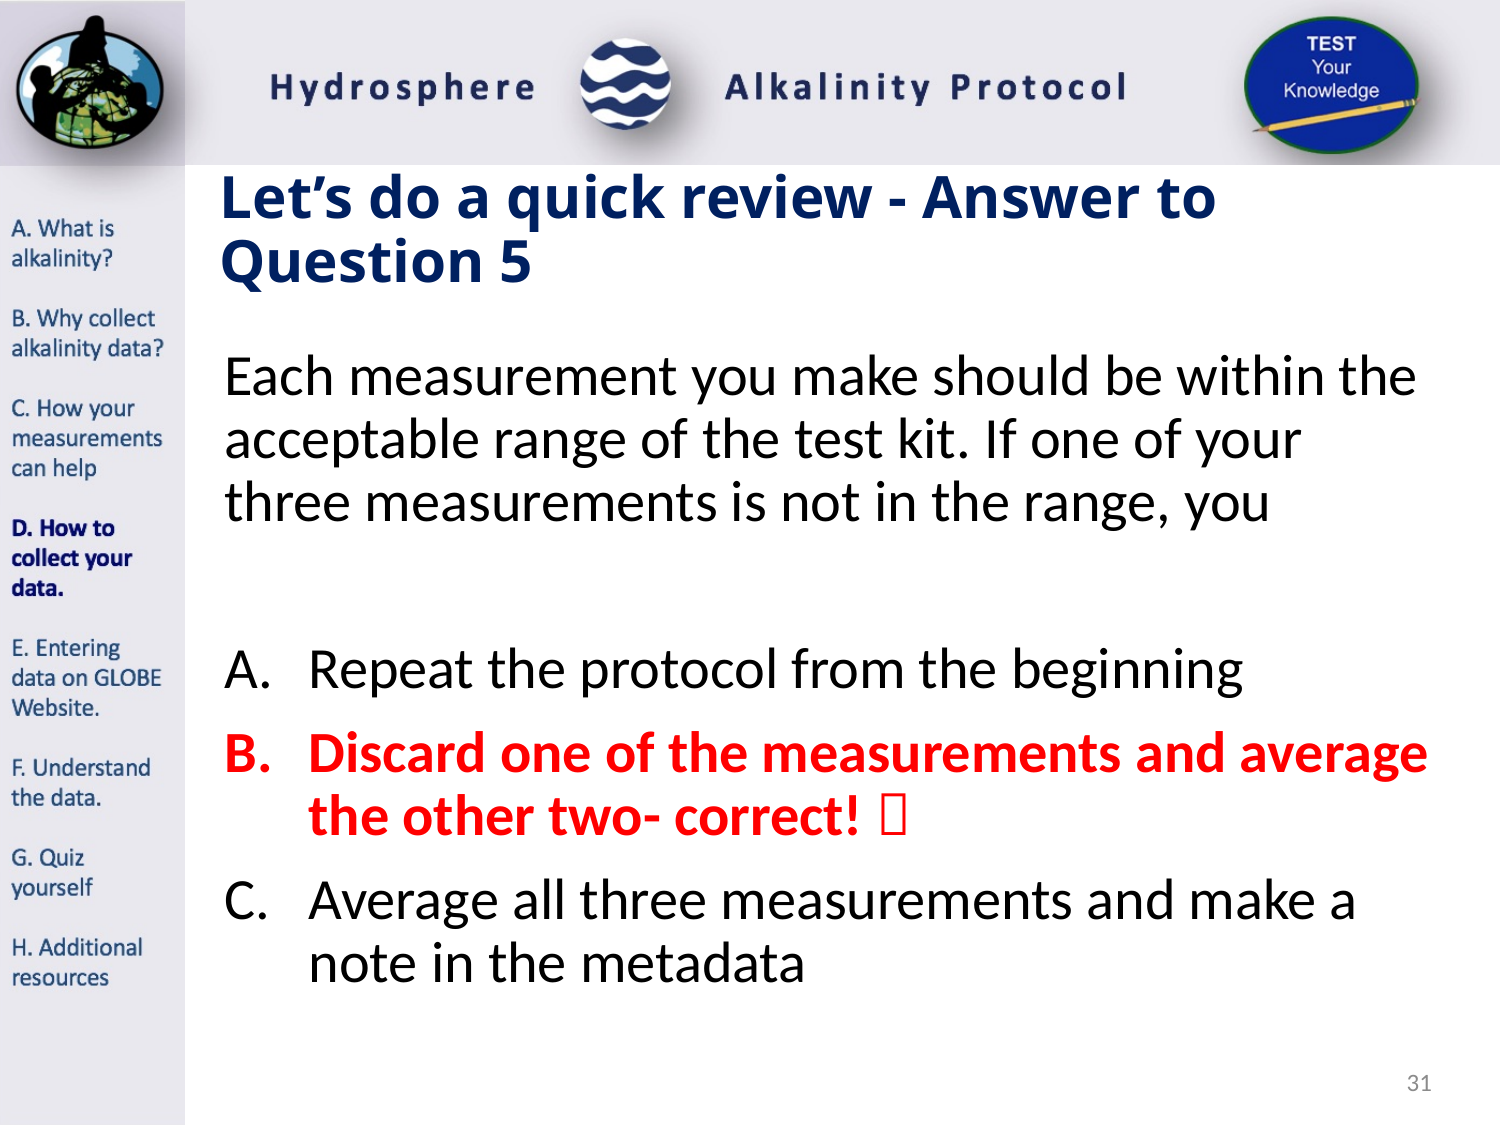

# Let’s do a quick review - Answer to Question 5
Each measurement you make should be within the acceptable range of the test kit. If one of your three measurements is not in the range, you
Repeat the protocol from the beginning
Discard one of the measurements and average the other two- correct! 
Average all three measurements and make a note in the metadata